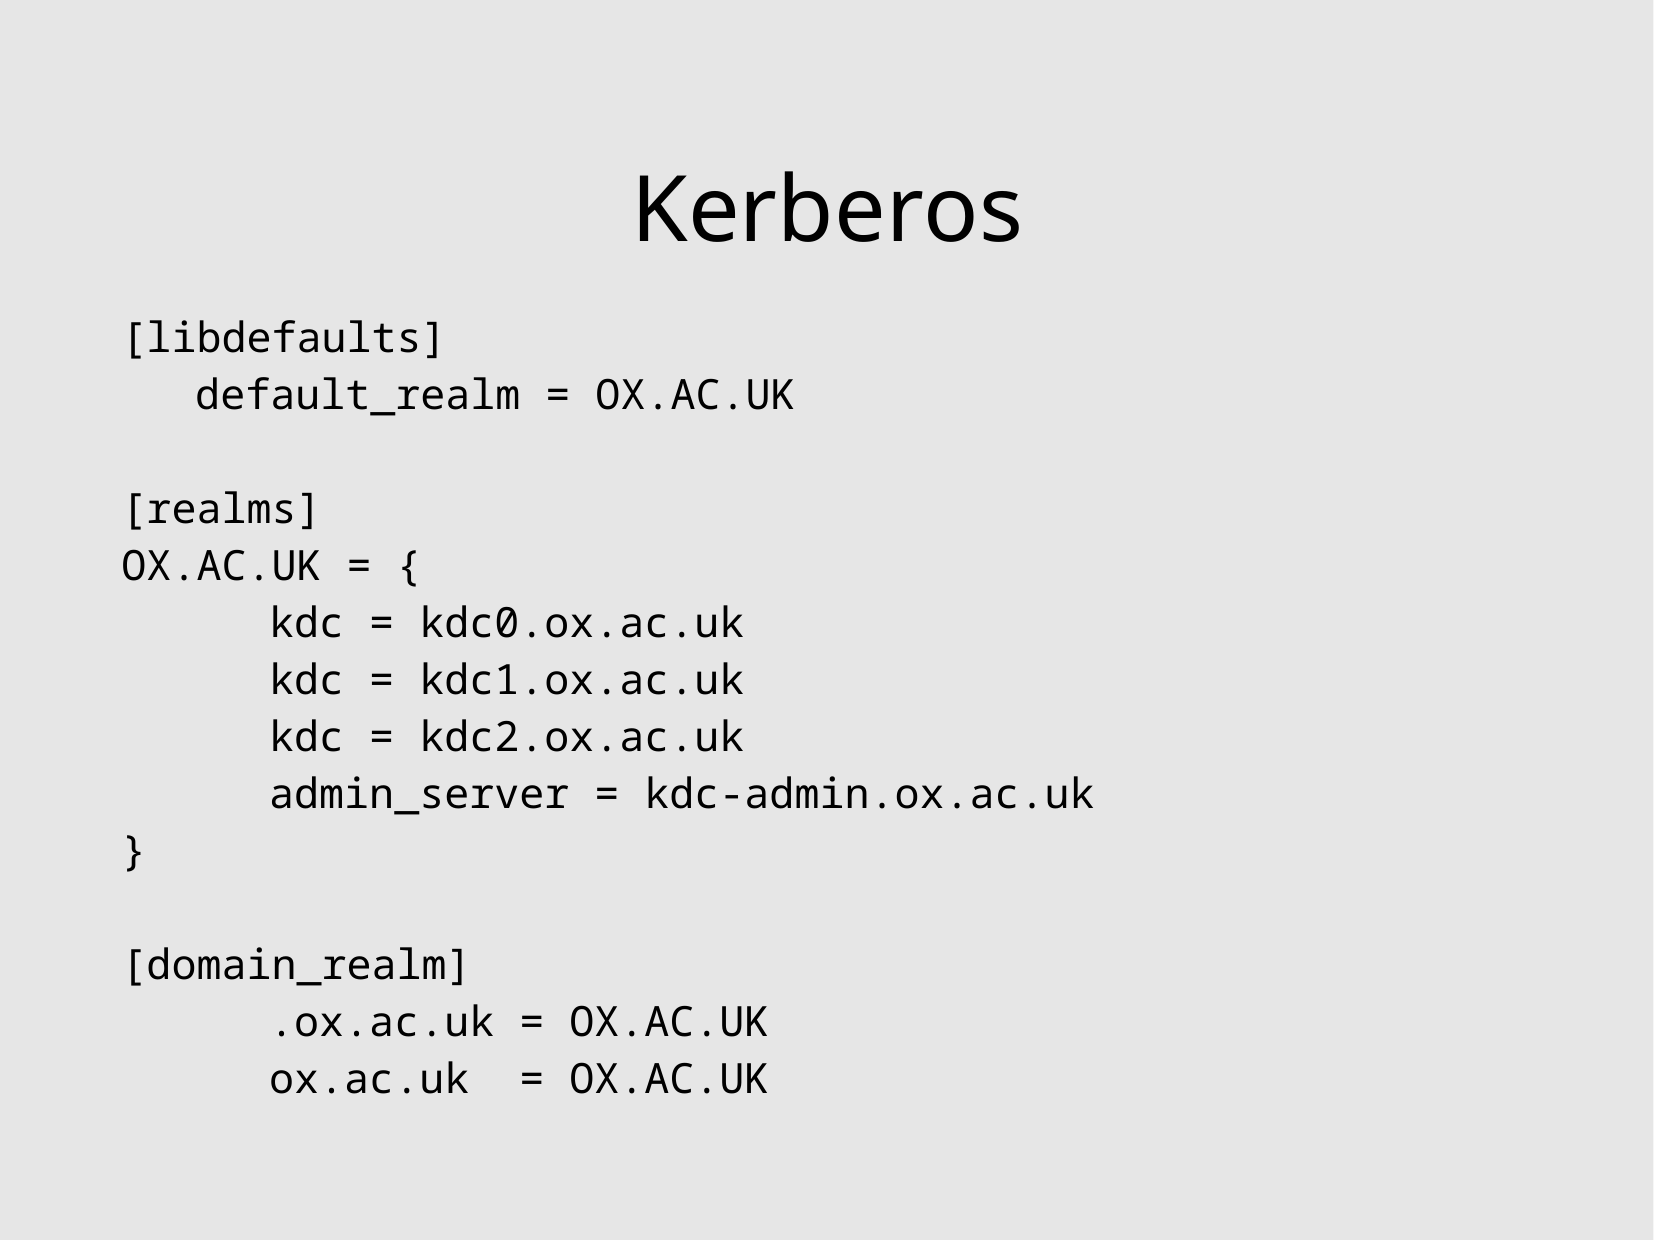

# Kerberos
[libdefaults]
	default_realm = OX.AC.UK
[realms]
OX.AC.UK = {
		kdc = kdc0.ox.ac.uk
		kdc = kdc1.ox.ac.uk
		kdc = kdc2.ox.ac.uk
		admin_server = kdc-admin.ox.ac.uk
}
[domain_realm]
		.ox.ac.uk = OX.AC.UK
		ox.ac.uk = OX.AC.UK